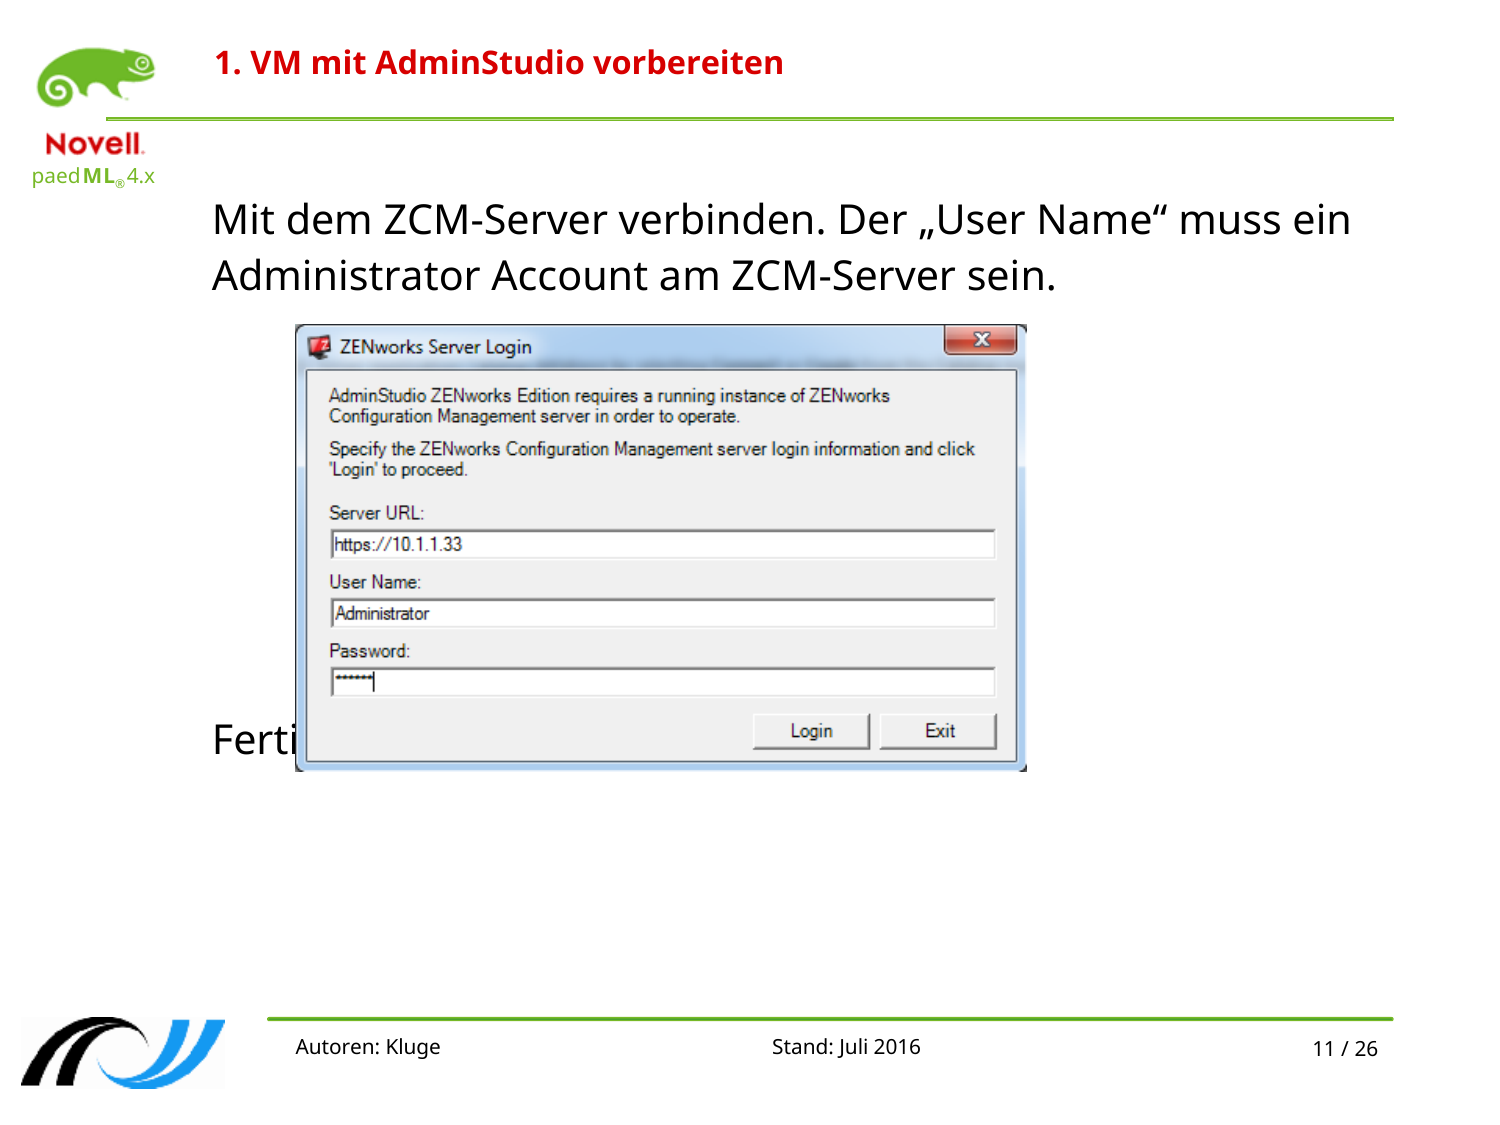

# 1. VM mit AdminStudio vorbereiten
Mit dem ZCM-Server verbinden. Der „User Name“ muss ein Administrator Account am ZCM-Server sein.
Fertig.
Autoren: Kluge
Juli 2016
11